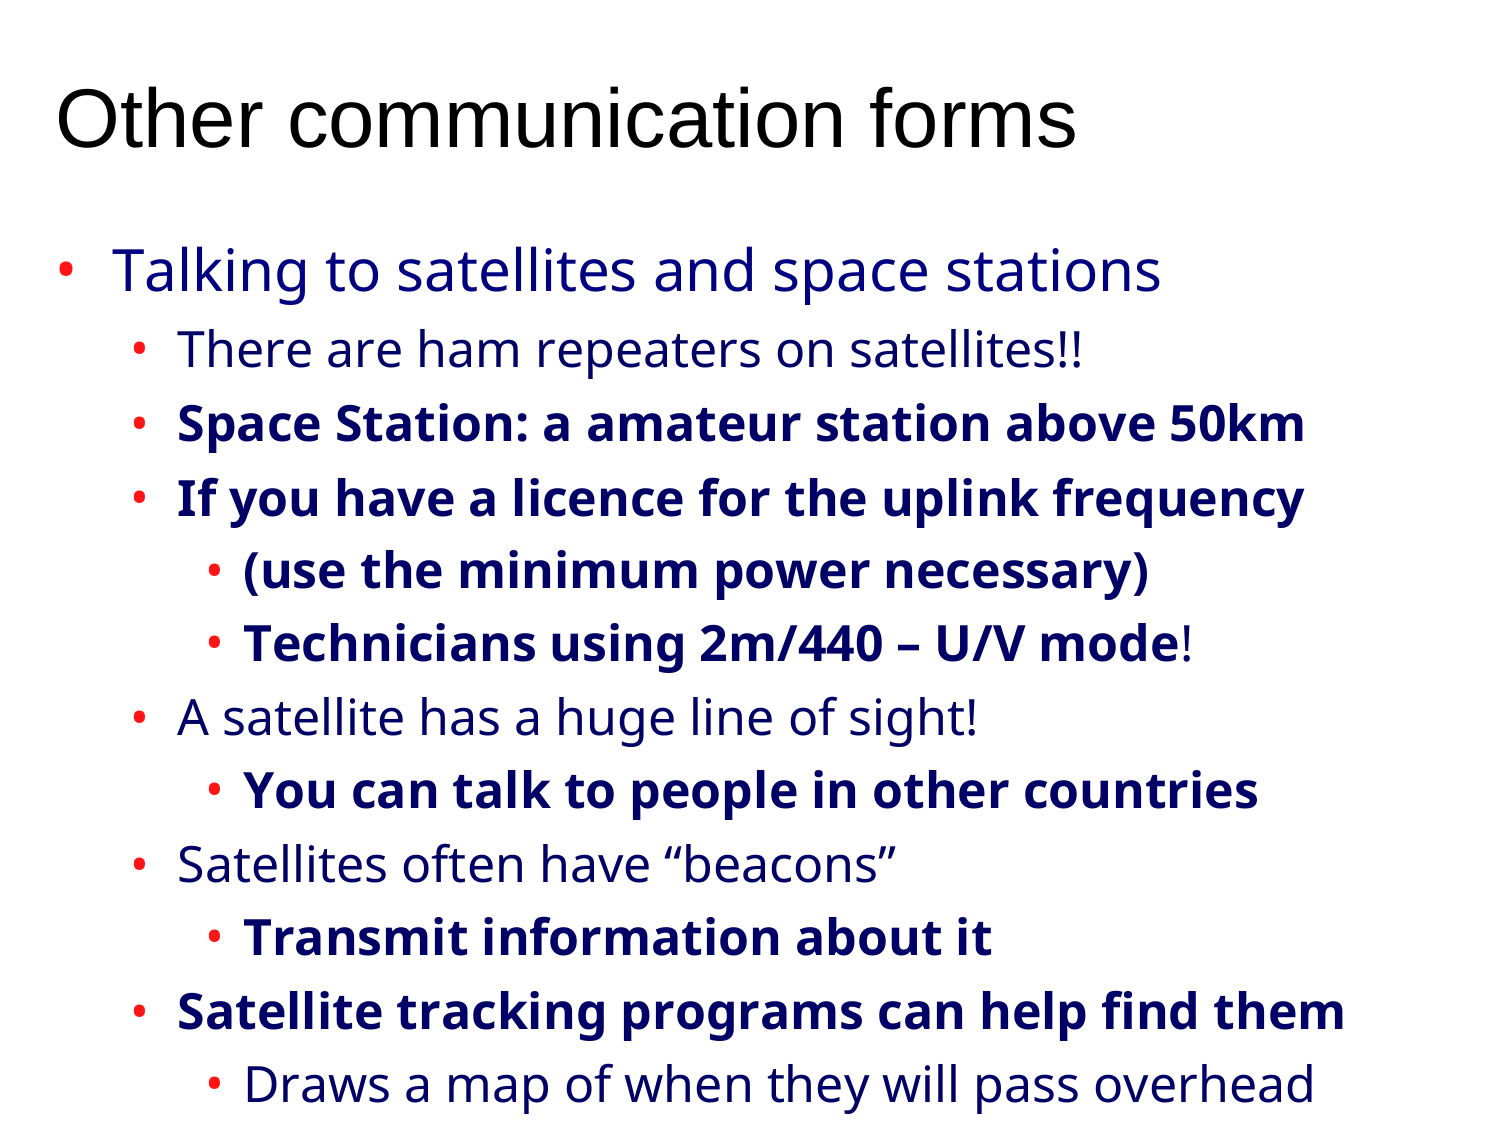

# Other communication forms
Talking to satellites and space stations
There are ham repeaters on satellites!!
Space Station: a amateur station above 50km
If you have a licence for the uplink frequency
(use the minimum power necessary)
Technicians using 2m/440 – U/V mode!
A satellite has a huge line of sight!
You can talk to people in other countries
Satellites often have “beacons”
Transmit information about it
Satellite tracking programs can help find them
Draws a map of when they will pass overhead